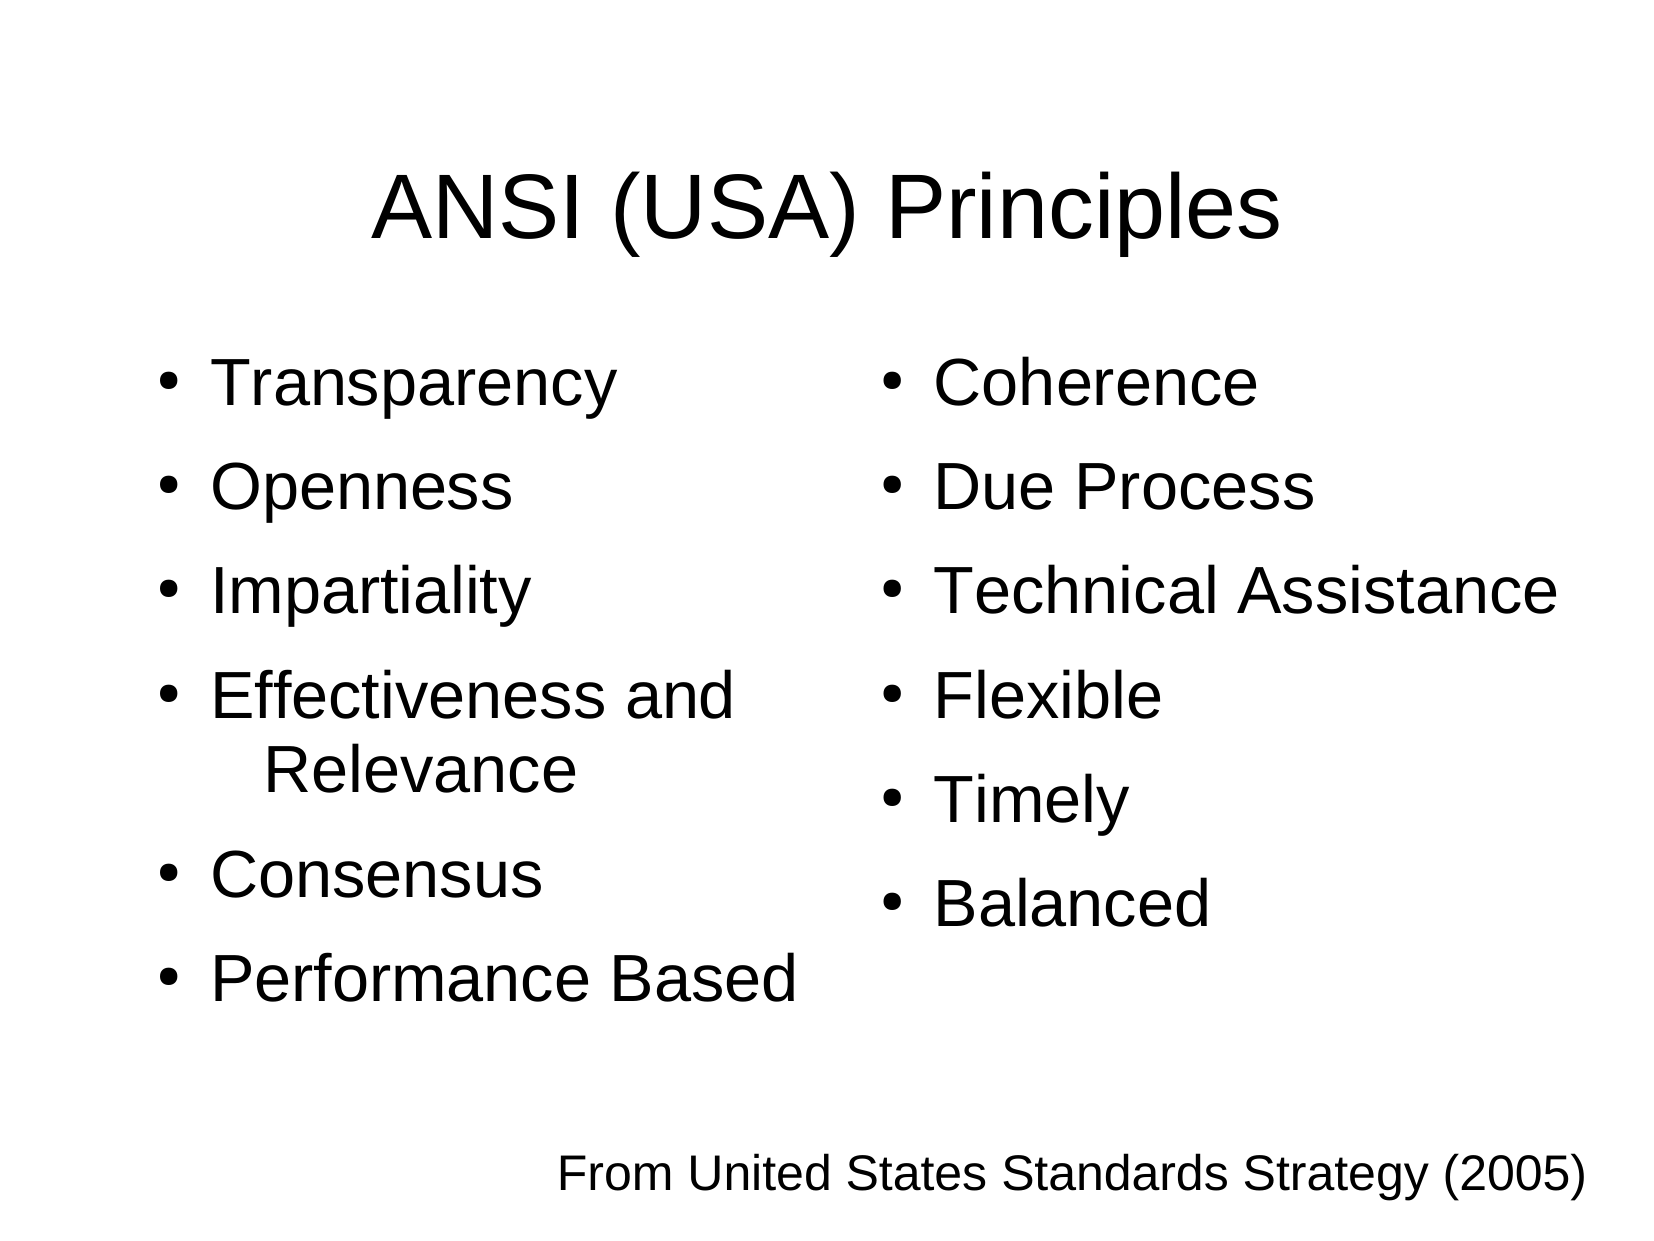

# ANSI (USA) Principles
Transparency
Openness
Impartiality
Effectiveness and Relevance
Consensus
Performance Based
Coherence
Due Process
Technical Assistance
Flexible
Timely
Balanced
From United States Standards Strategy (2005)